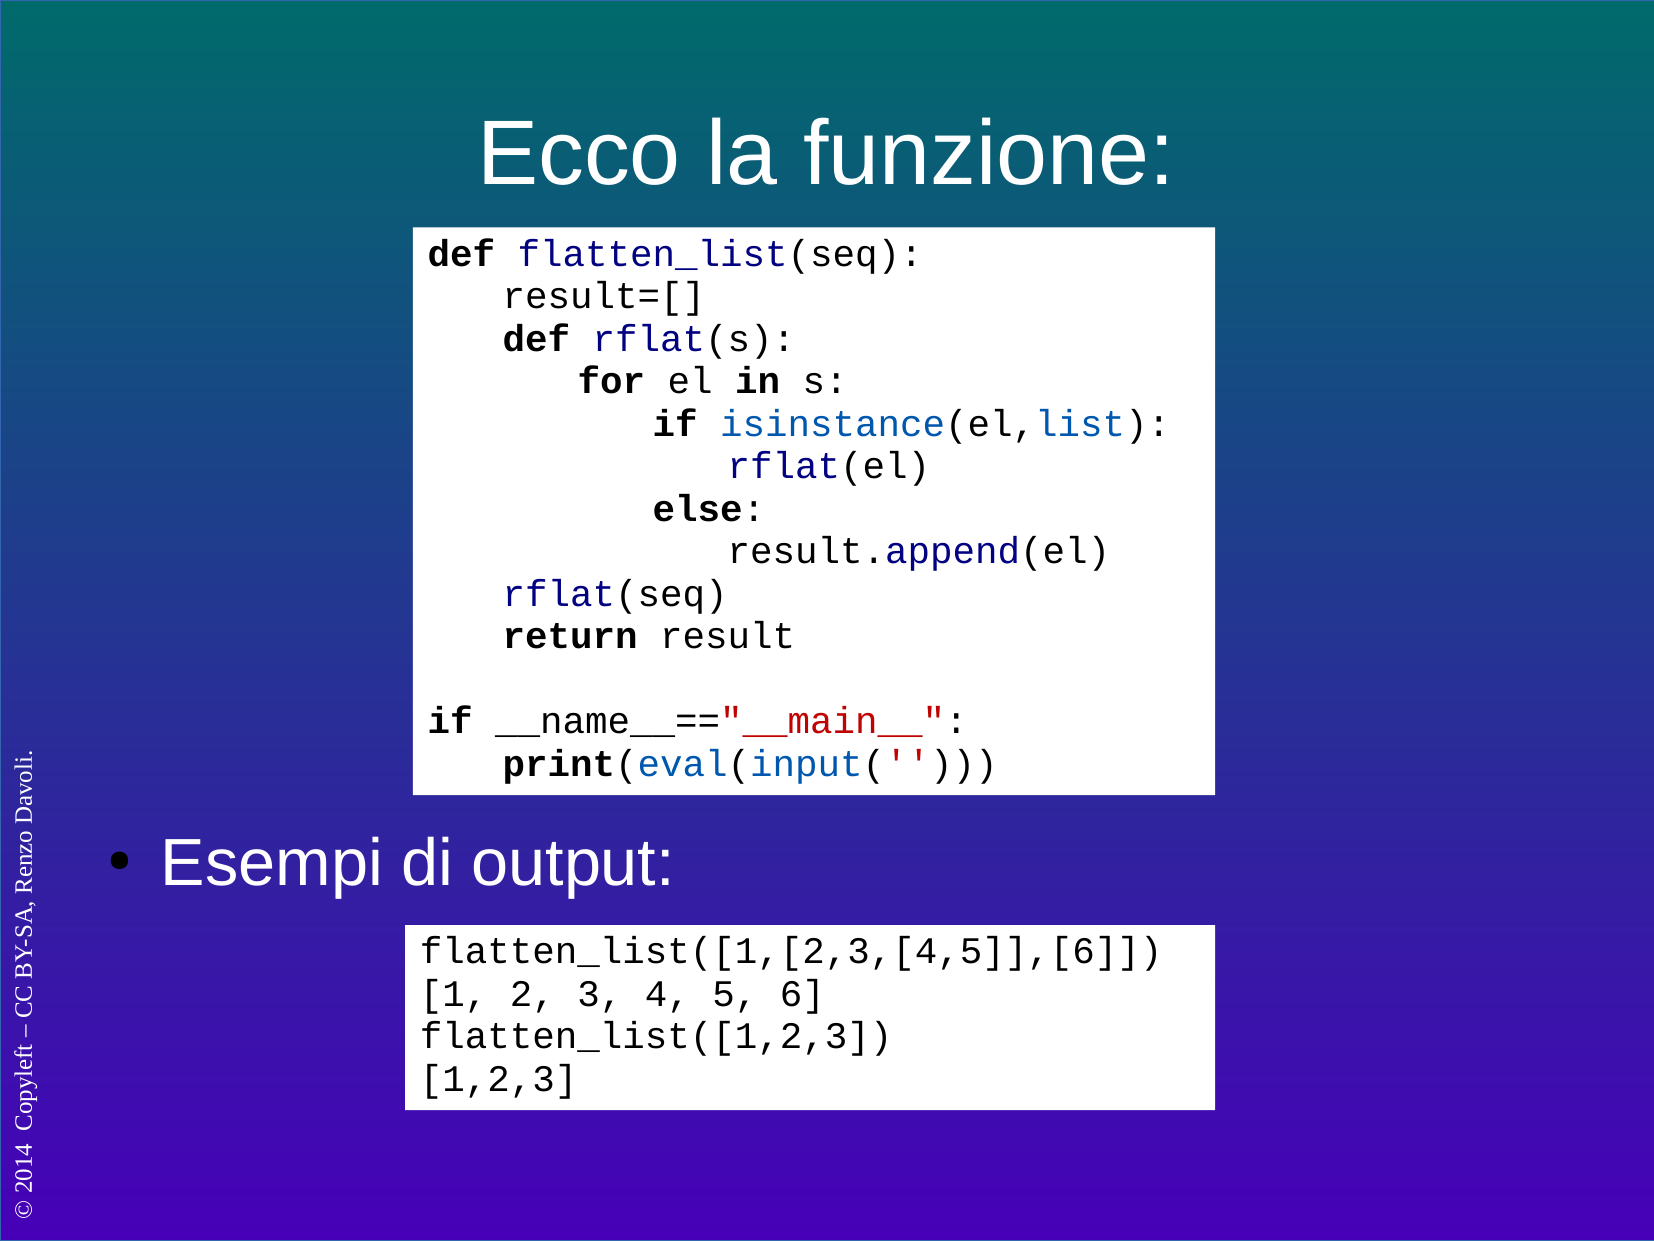

# Ecco la funzione:
def flatten_list(seq):
	result=[]
	def rflat(s):
		for el in s:
			if isinstance(el,list):
				rflat(el)
			else:
				result.append(el)
	rflat(seq)
	return result
if __name__=="__main__":
	print(eval(input('')))
Esempi di output:
flatten_list([1,[2,3,[4,5]],[6]])
[1, 2, 3, 4, 5, 6]
flatten_list([1,2,3])
[1,2,3]